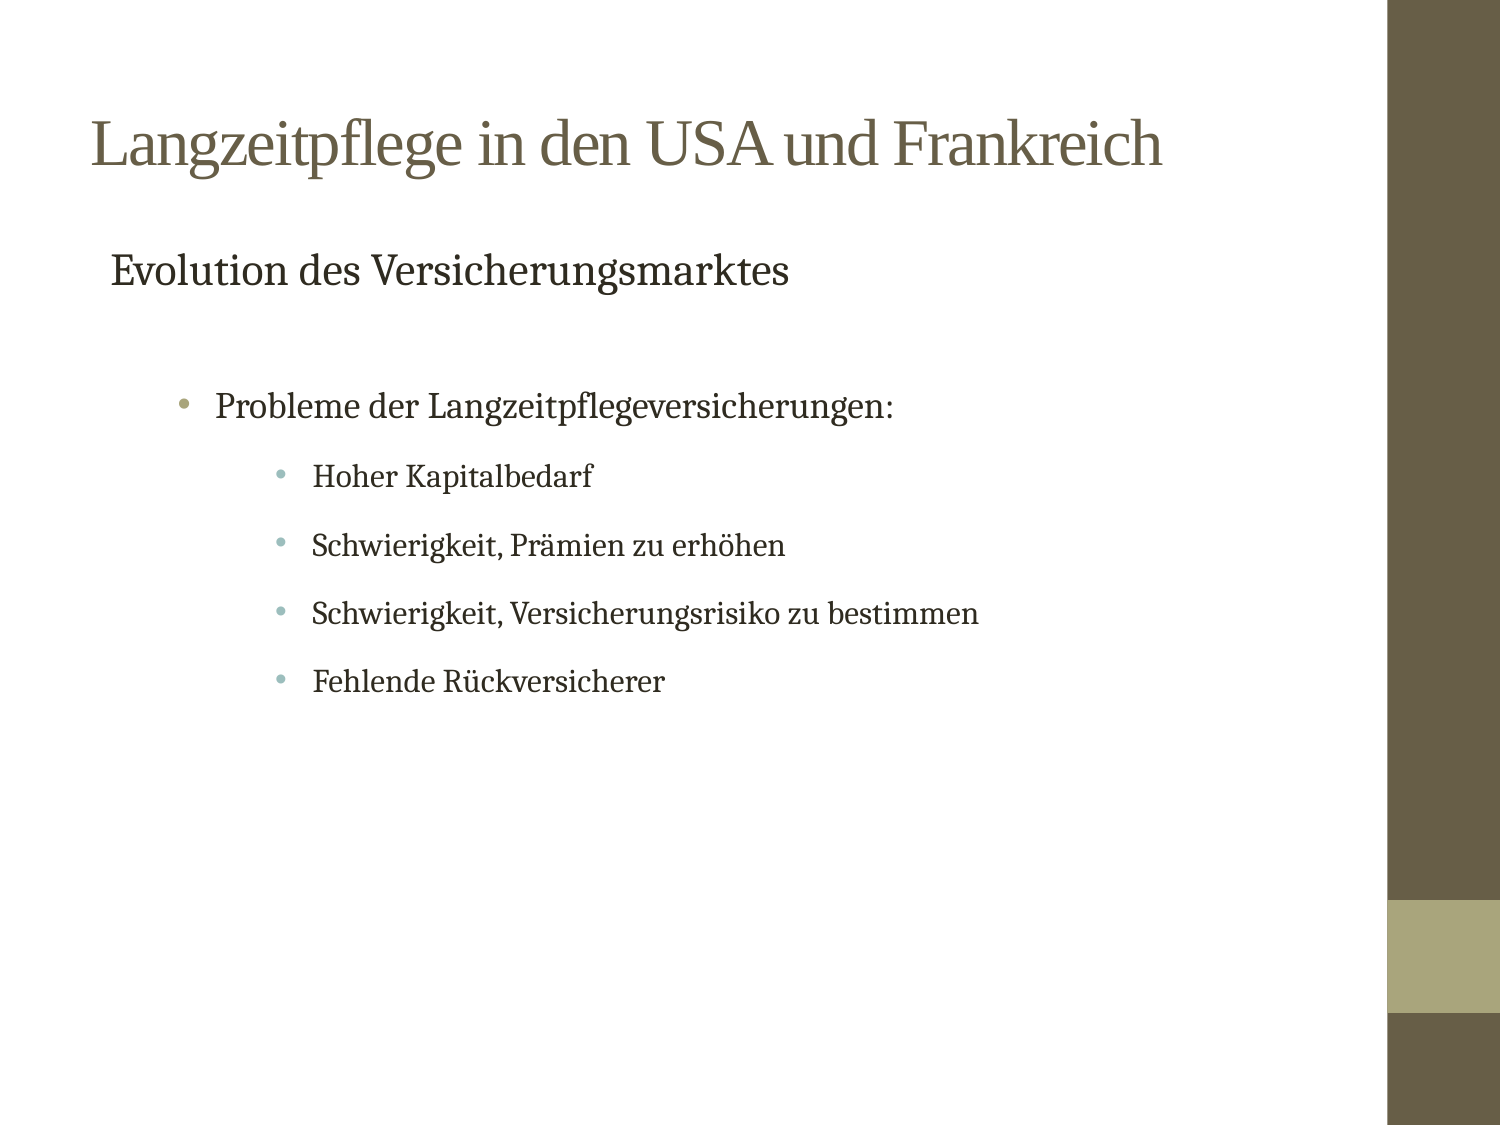

# Langzeitpflege in den USA und Frankreich
Evolution des Versicherungsmarktes
Probleme der Langzeitpflegeversicherungen:
Hoher Kapitalbedarf
Schwierigkeit, Prämien zu erhöhen
Schwierigkeit, Versicherungsrisiko zu bestimmen
Fehlende Rückversicherer